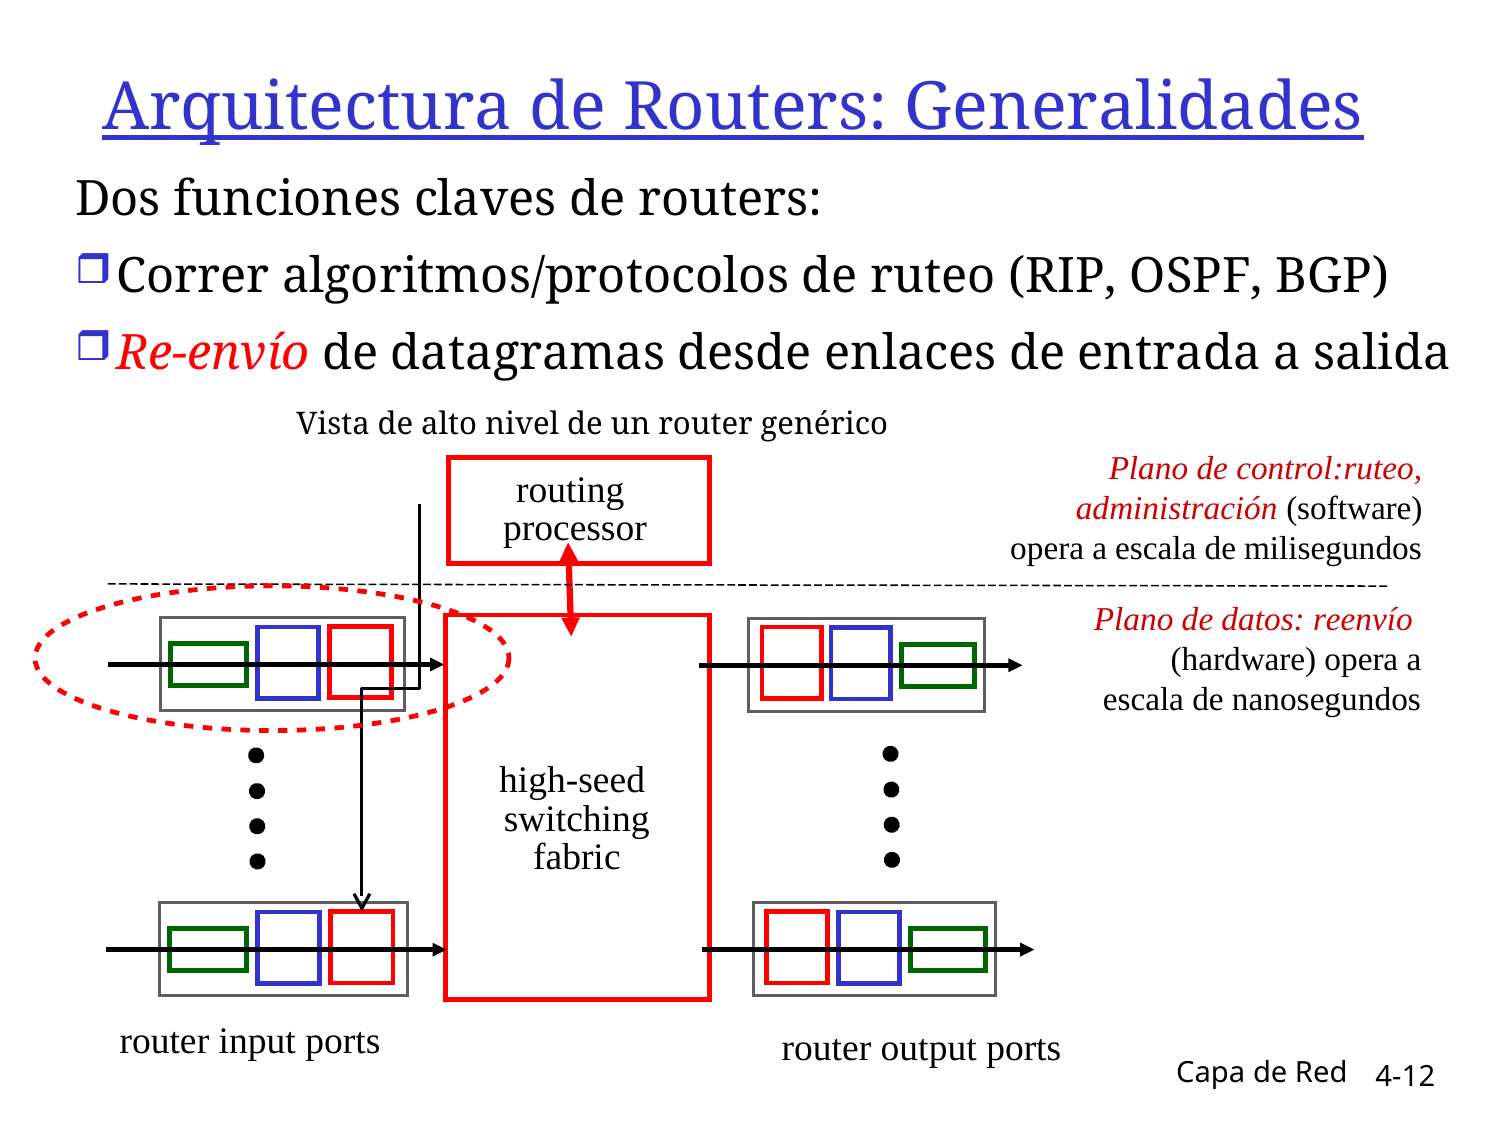

# Arquitectura de Routers: Generalidades
Dos funciones claves de routers:
Correr algoritmos/protocolos de ruteo (RIP, OSPF, BGP)
Re-envío de datagramas desde enlaces de entrada a salida
Vista de alto nivel de un router genérico
Plano de control:ruteo, administración (software)
opera a escala de milisegundos
routing
processor
Plano de datos: reenvío (hardware) opera a escala de nanosegundos
high-seed
switching
fabric
router input ports
router output ports